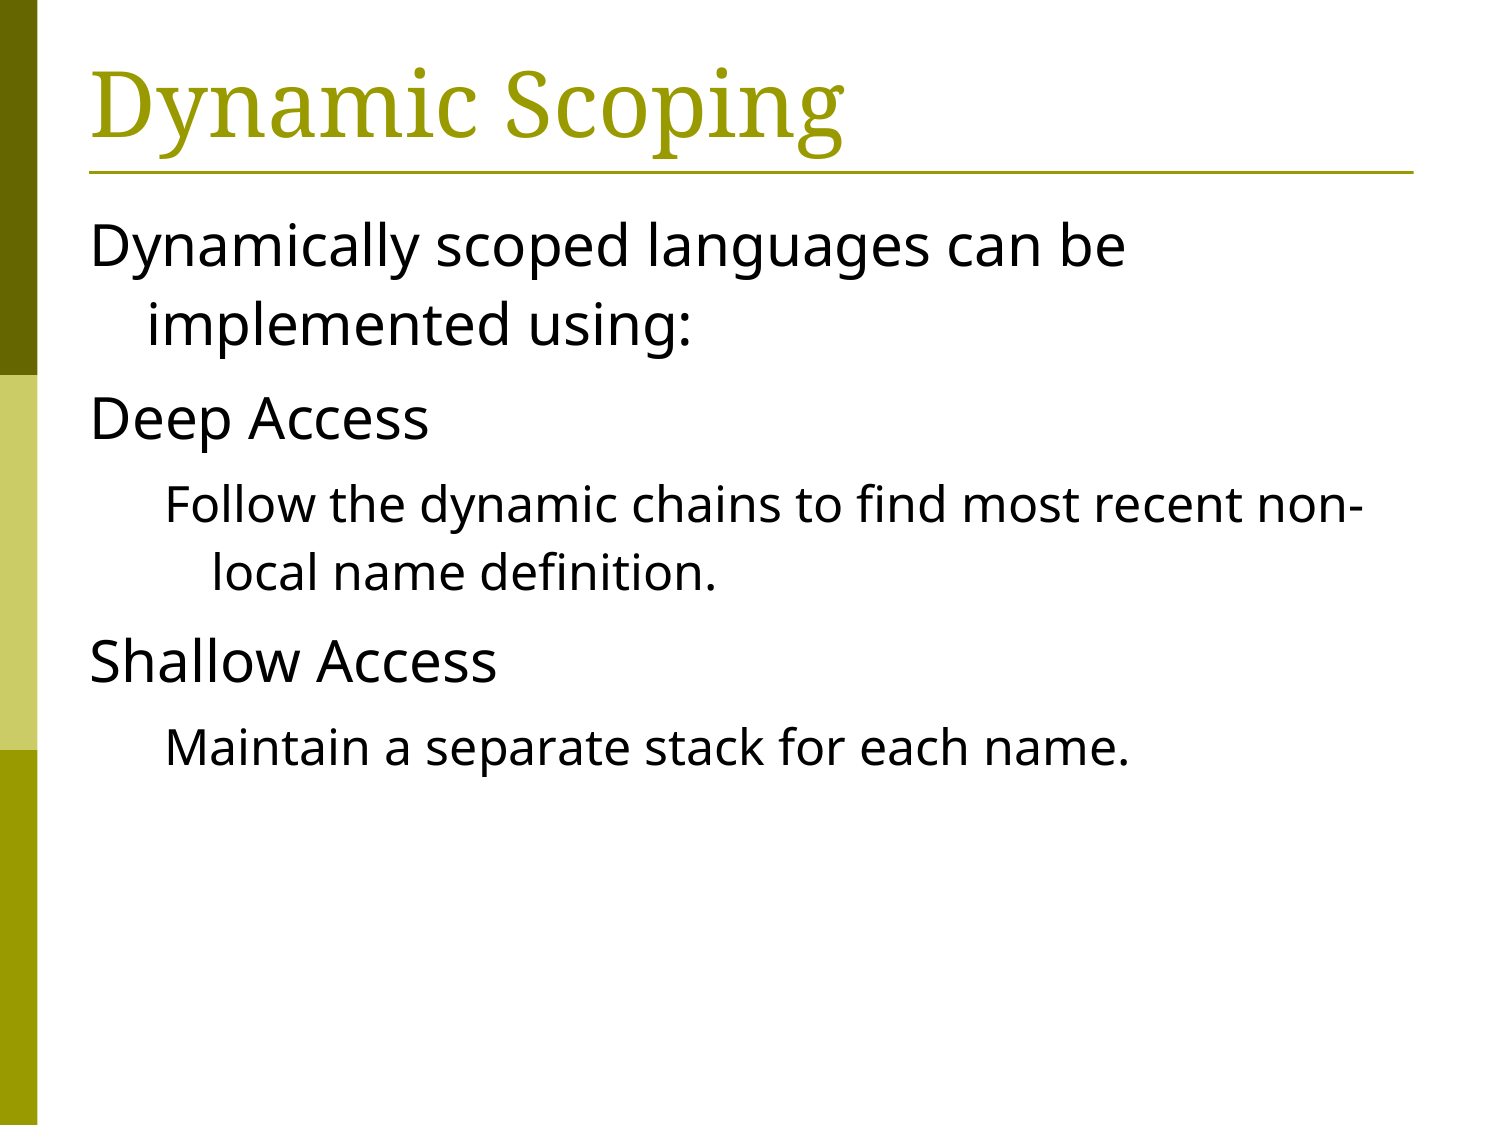

# Dynamic Scoping
Dynamically scoped languages can be implemented using:
Deep Access
Follow the dynamic chains to find most recent non-local name definition.
Shallow Access
Maintain a separate stack for each name.